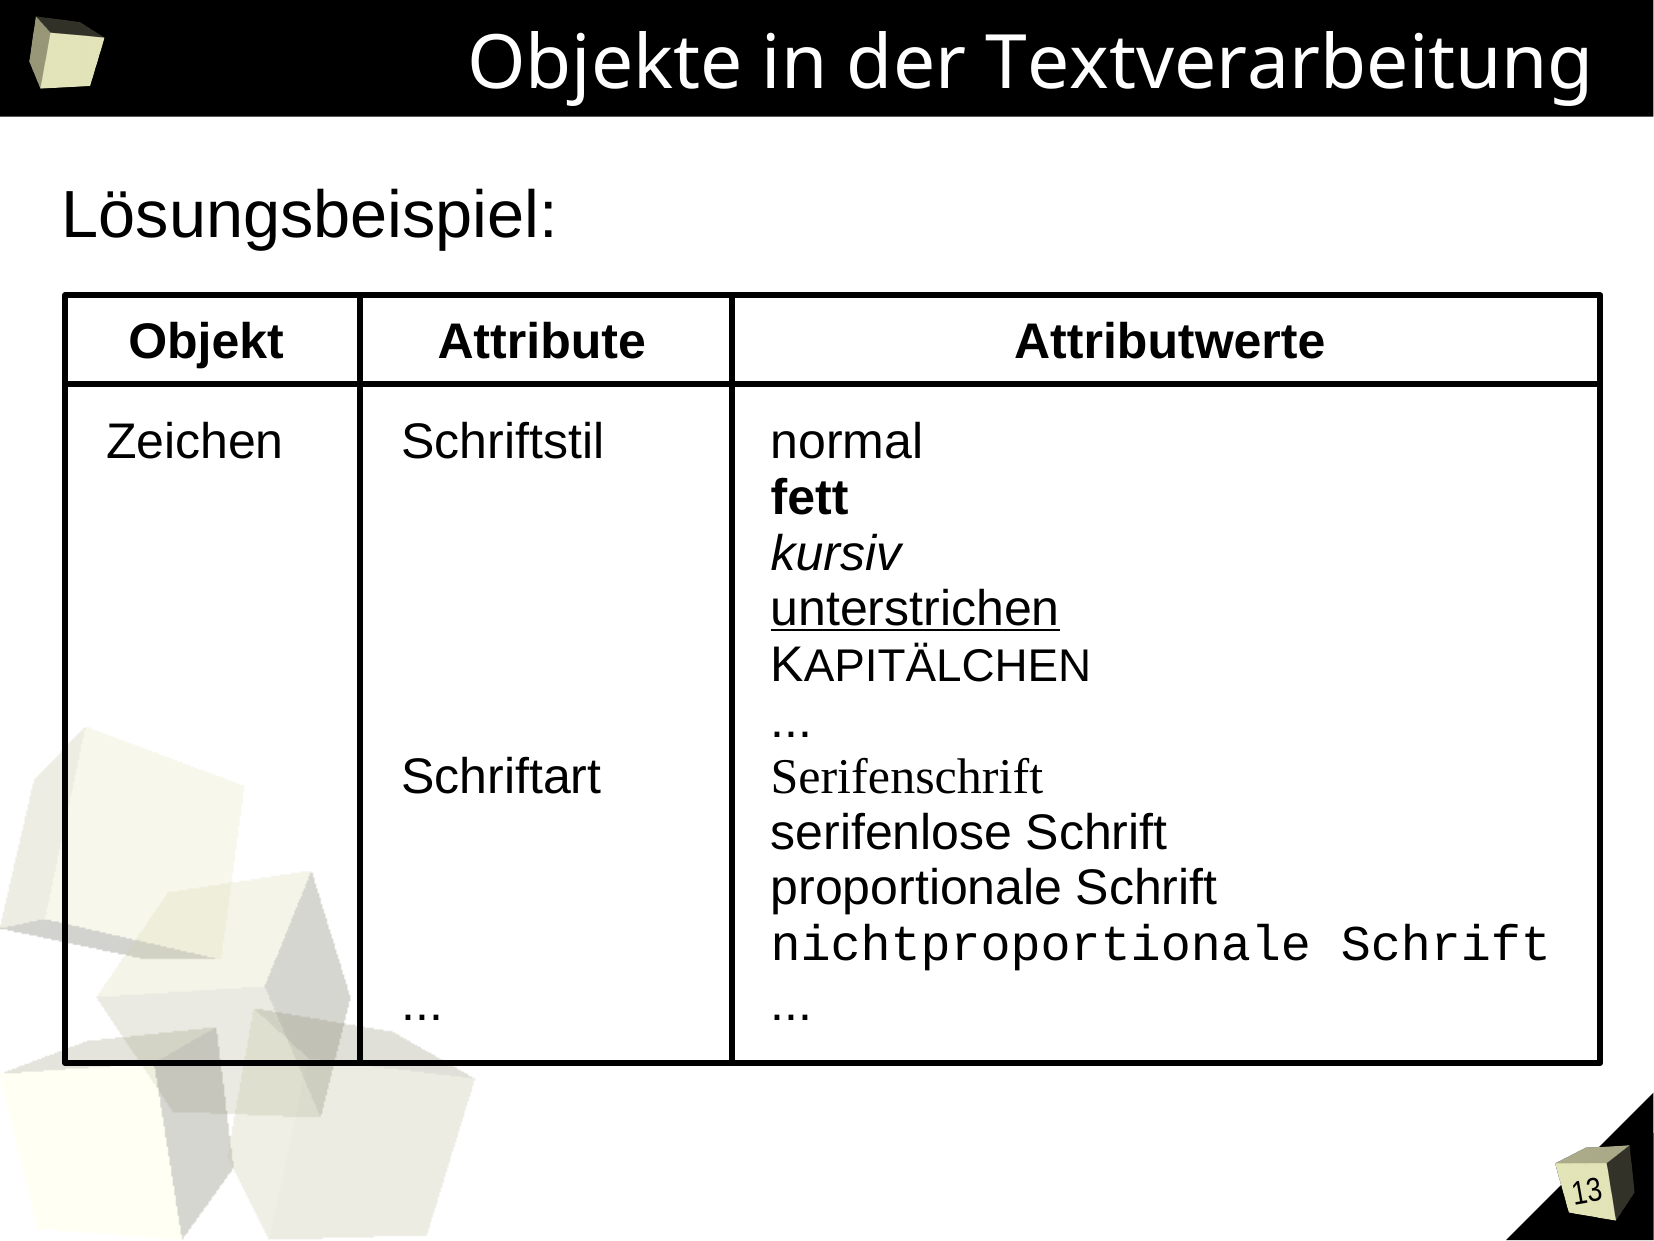

# Objekte in der Textverarbeitung
Lösungsbeispiel:
 Objekt		 Attribute 	 	 Attributwerte
Zeichen		Schriftstil			normal
									fett
									kursiv
									unterstrichen
									KAPITÄLCHEN
									...
				Schriftart			Serifenschrift
									serifenlose Schrift
									proportionale Schrift
									nichtproportionale Schrift
				...					...